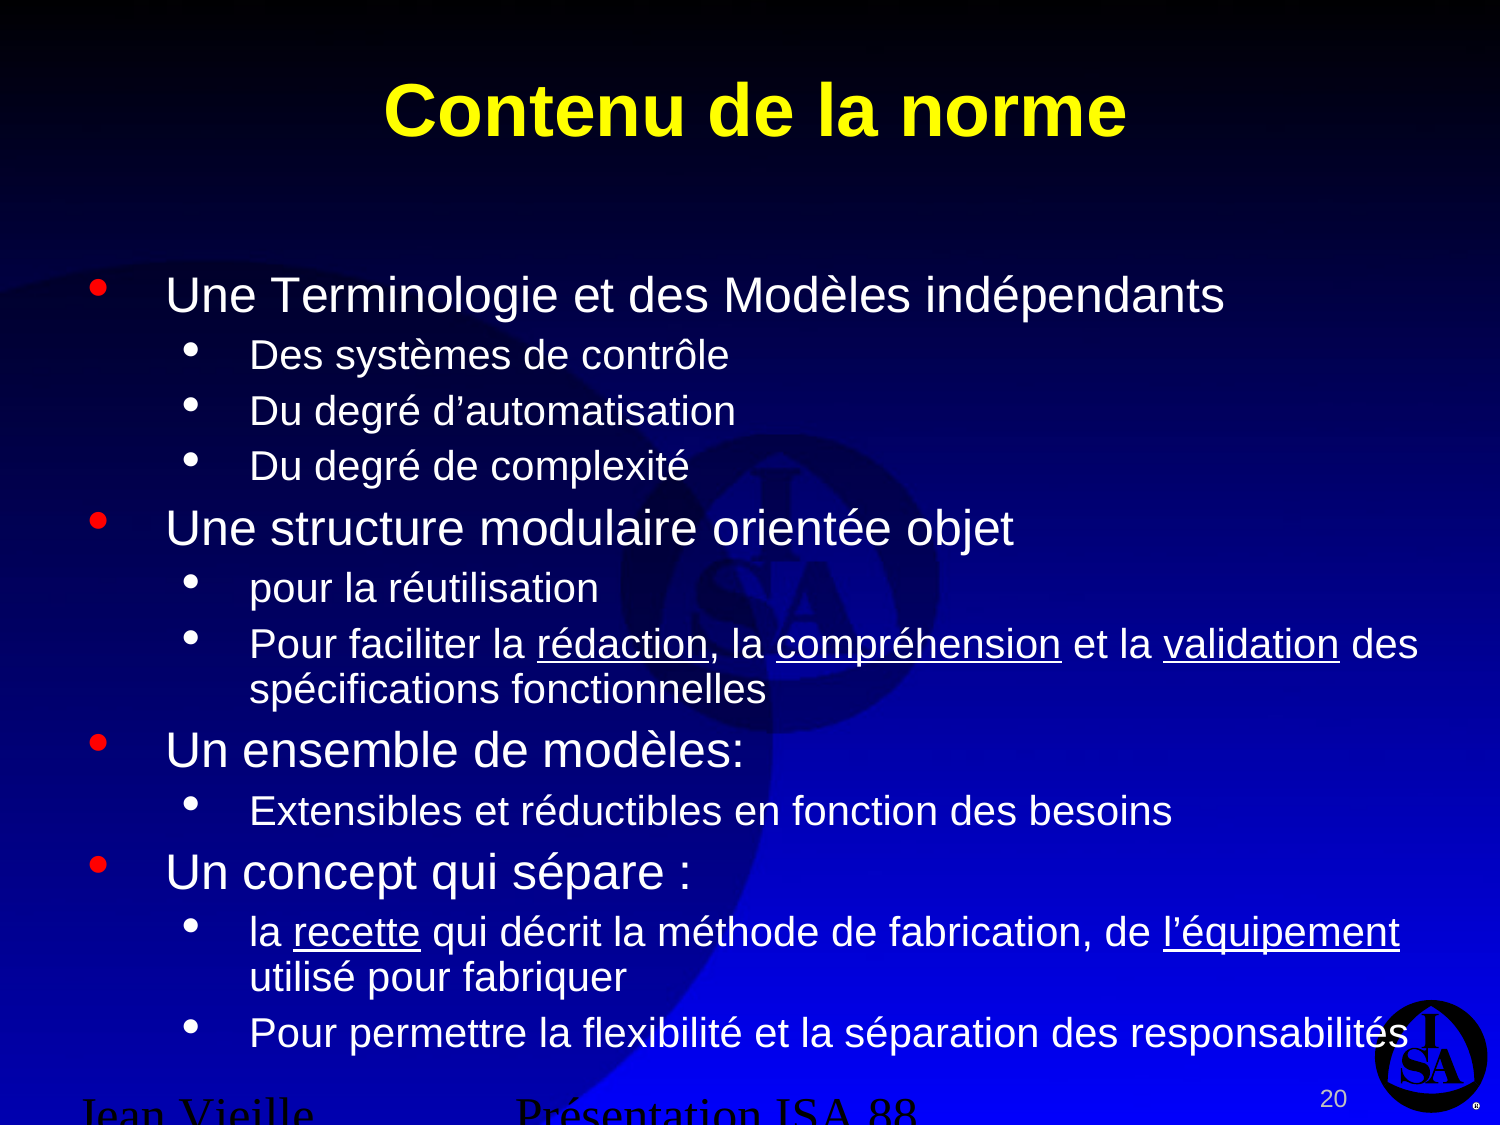

# Contenu de la norme
Une Terminologie et des Modèles indépendants
Des systèmes de contrôle
Du degré d’automatisation
Du degré de complexité
Une structure modulaire orientée objet
pour la réutilisation
Pour faciliter la rédaction, la compréhension et la validation des spécifications fonctionnelles
Un ensemble de modèles:
Extensibles et réductibles en fonction des besoins
Un concept qui sépare :
la recette qui décrit la méthode de fabrication, de l’équipement utilisé pour fabriquer
Pour permettre la flexibilité et la séparation des responsabilités